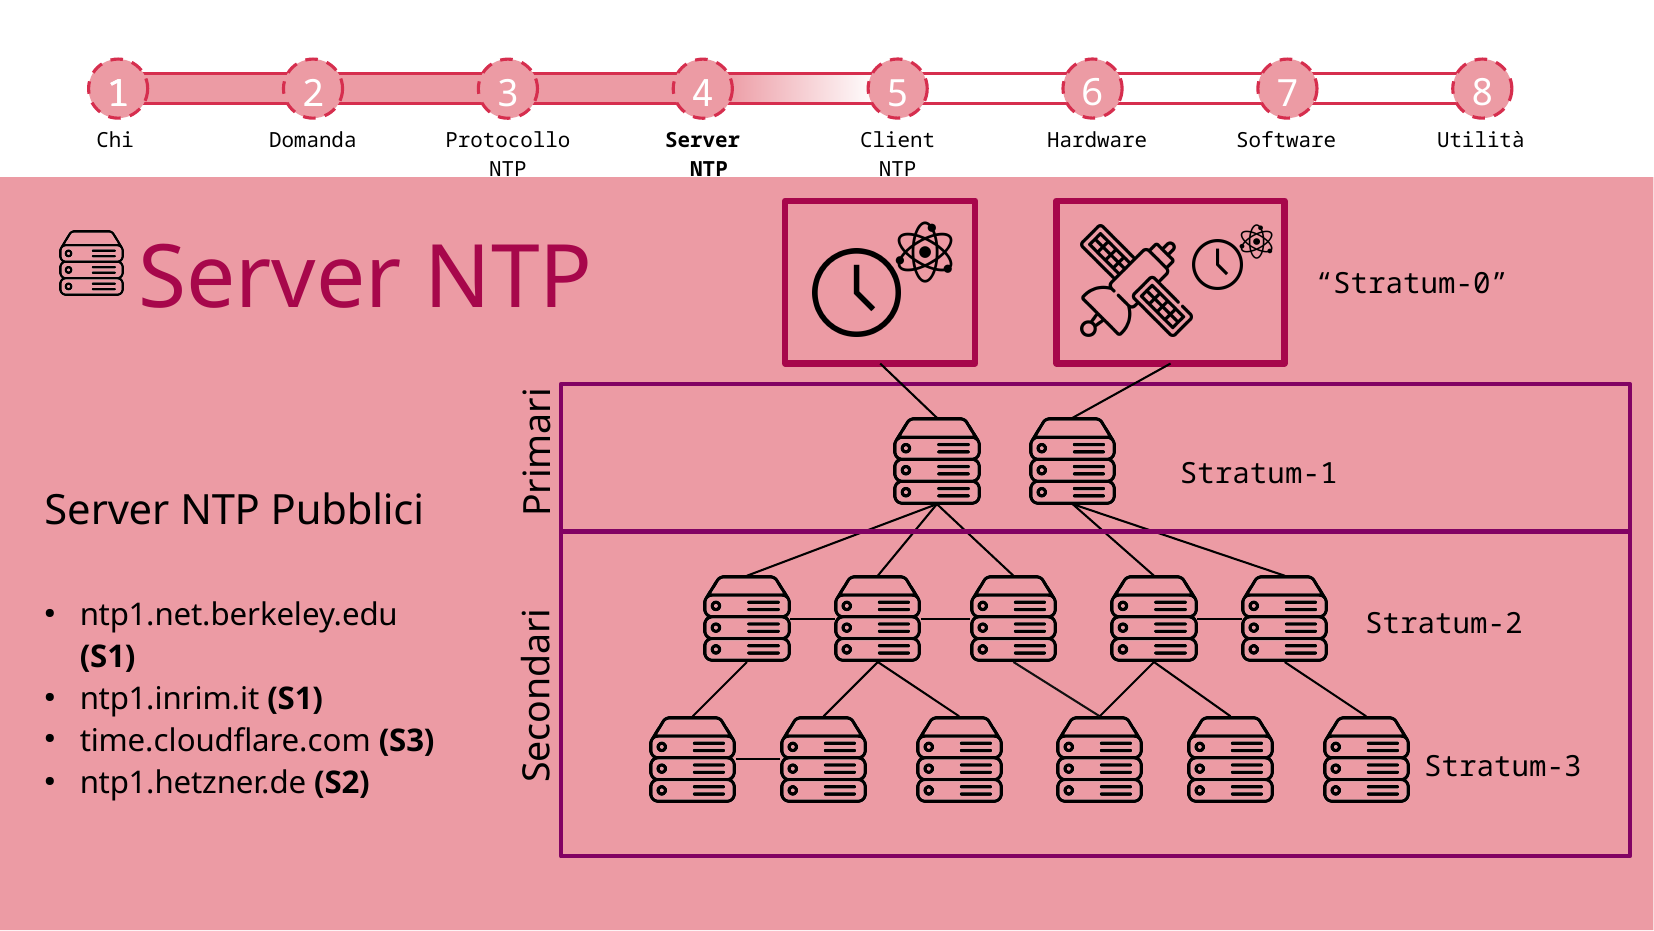

6
8
5
1
2
3
7
1
1
4
Client
NTP
Chi
Domanda
Protocollo
NTP
Server
 NTP
Hardware
Software
Utilità
Server NTP
“Stratum-0”
Primari
Stratum-1
Server NTP Pubblici
ntp1.net.berkeley.edu (S1)
ntp1.inrim.it (S1)
time.cloudflare.com (S3)
ntp1.hetzner.de (S2)
Stratum-2
Secondari
Stratum-3